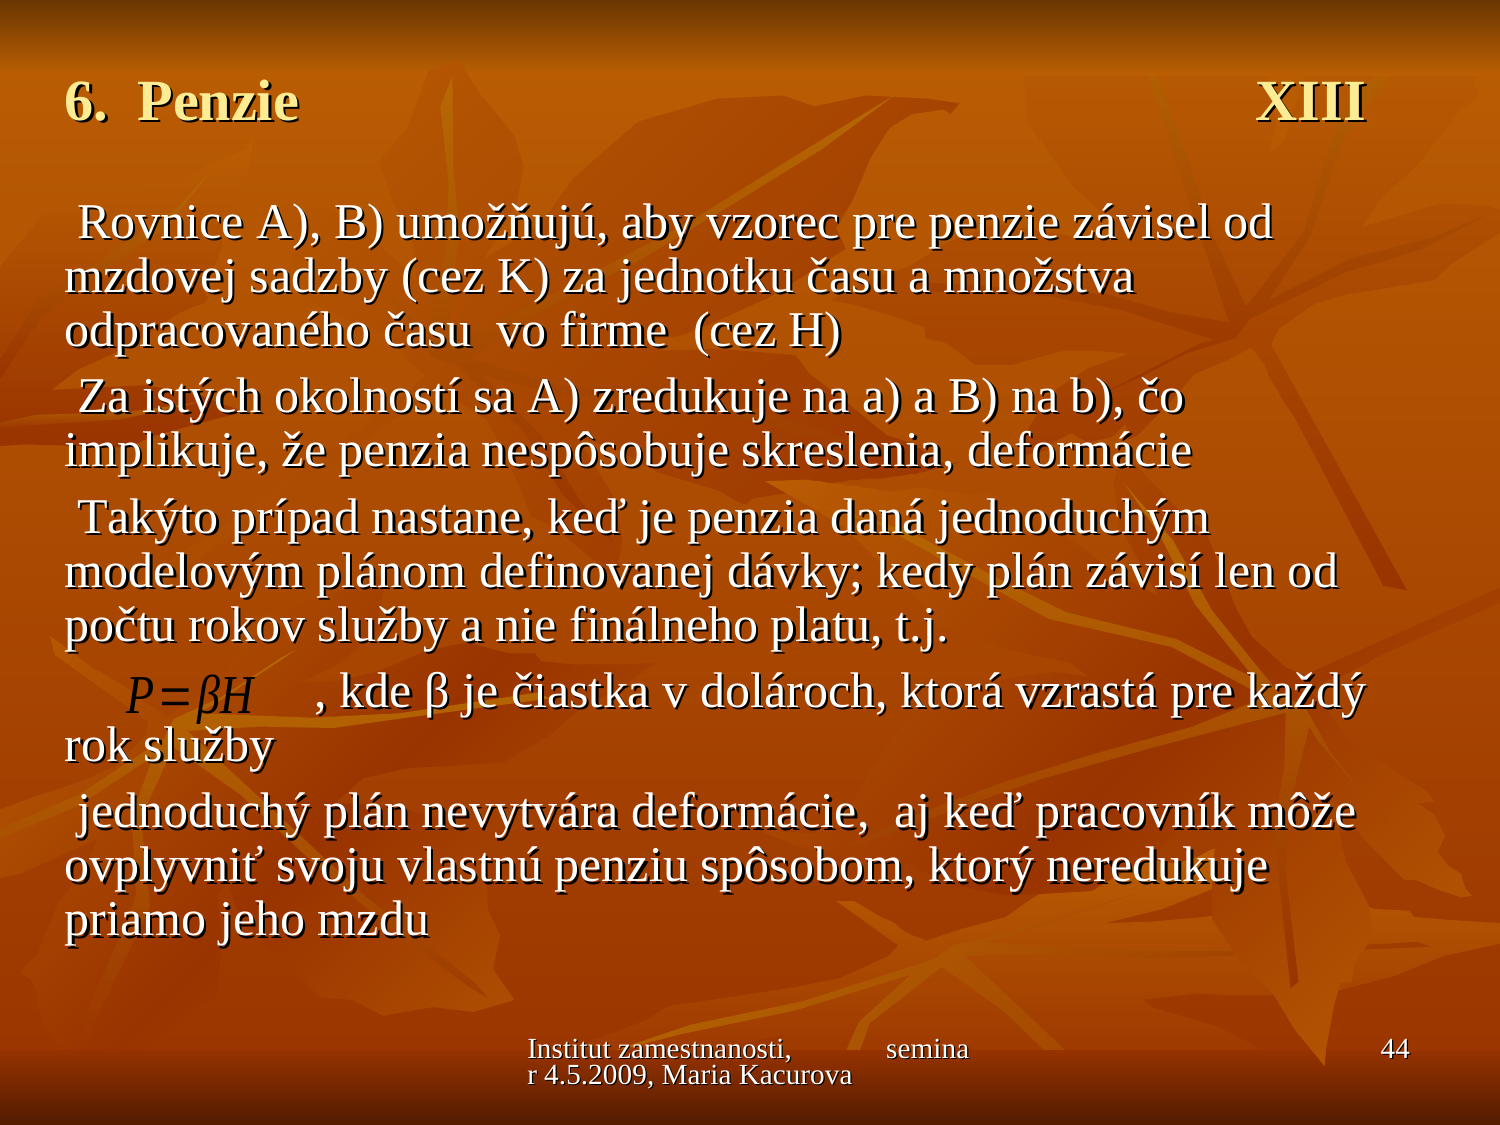

# 6. Penzie XIII
 Rovnice A), B) umožňujú, aby vzorec pre penzie závisel od mzdovej sadzby (cez K) za jednotku času a množstva odpracovaného času vo firme (cez H)
 Za istých okolností sa A) zredukuje na a) a B) na b), čo implikuje, že penzia nespôsobuje skreslenia, deformácie
 Takýto prípad nastane, keď je penzia daná jednoduchým modelovým plánom definovanej dávky; kedy plán závisí len od počtu rokov služby a nie finálneho platu, t.j.
 , kde β je čiastka v dolároch, ktorá vzrastá pre každý rok služby
 jednoduchý plán nevytvára deformácie, aj keď pracovník môže ovplyvniť svoju vlastnú penziu spôsobom, ktorý neredukuje priamo jeho mzdu
Institut zamestnanosti, seminar 4.5.2009, Maria Kacurova
44